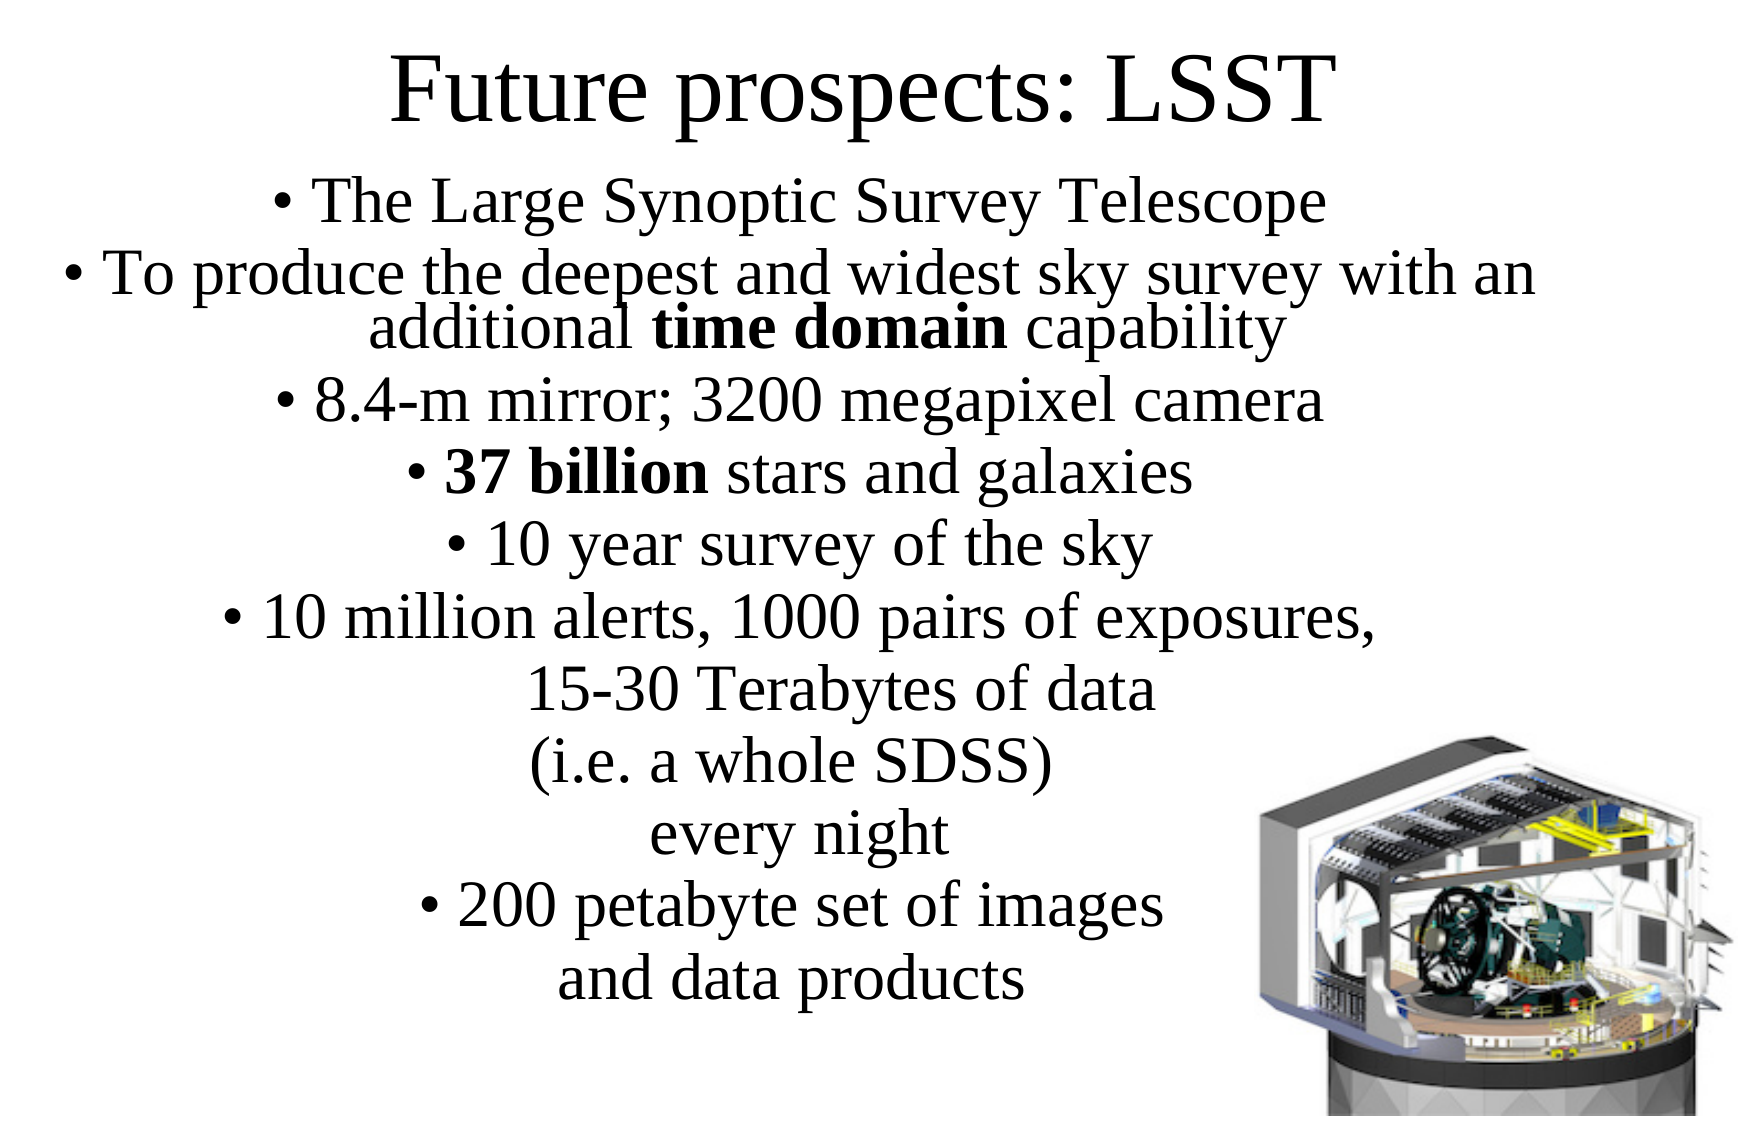

# Future prospects: LSST
• The Large Synoptic Survey Telescope
• To produce the deepest and widest sky survey with an additional time domain capability
• 8.4-m mirror; 3200 megapixel camera
• 37 billion stars and galaxies
• 10 year survey of the sky
• 10 million alerts, 1000 pairs of exposures,
 15-30 Terabytes of data
(i.e. a whole SDSS)
every night
• 200 petabyte set of images
and data products